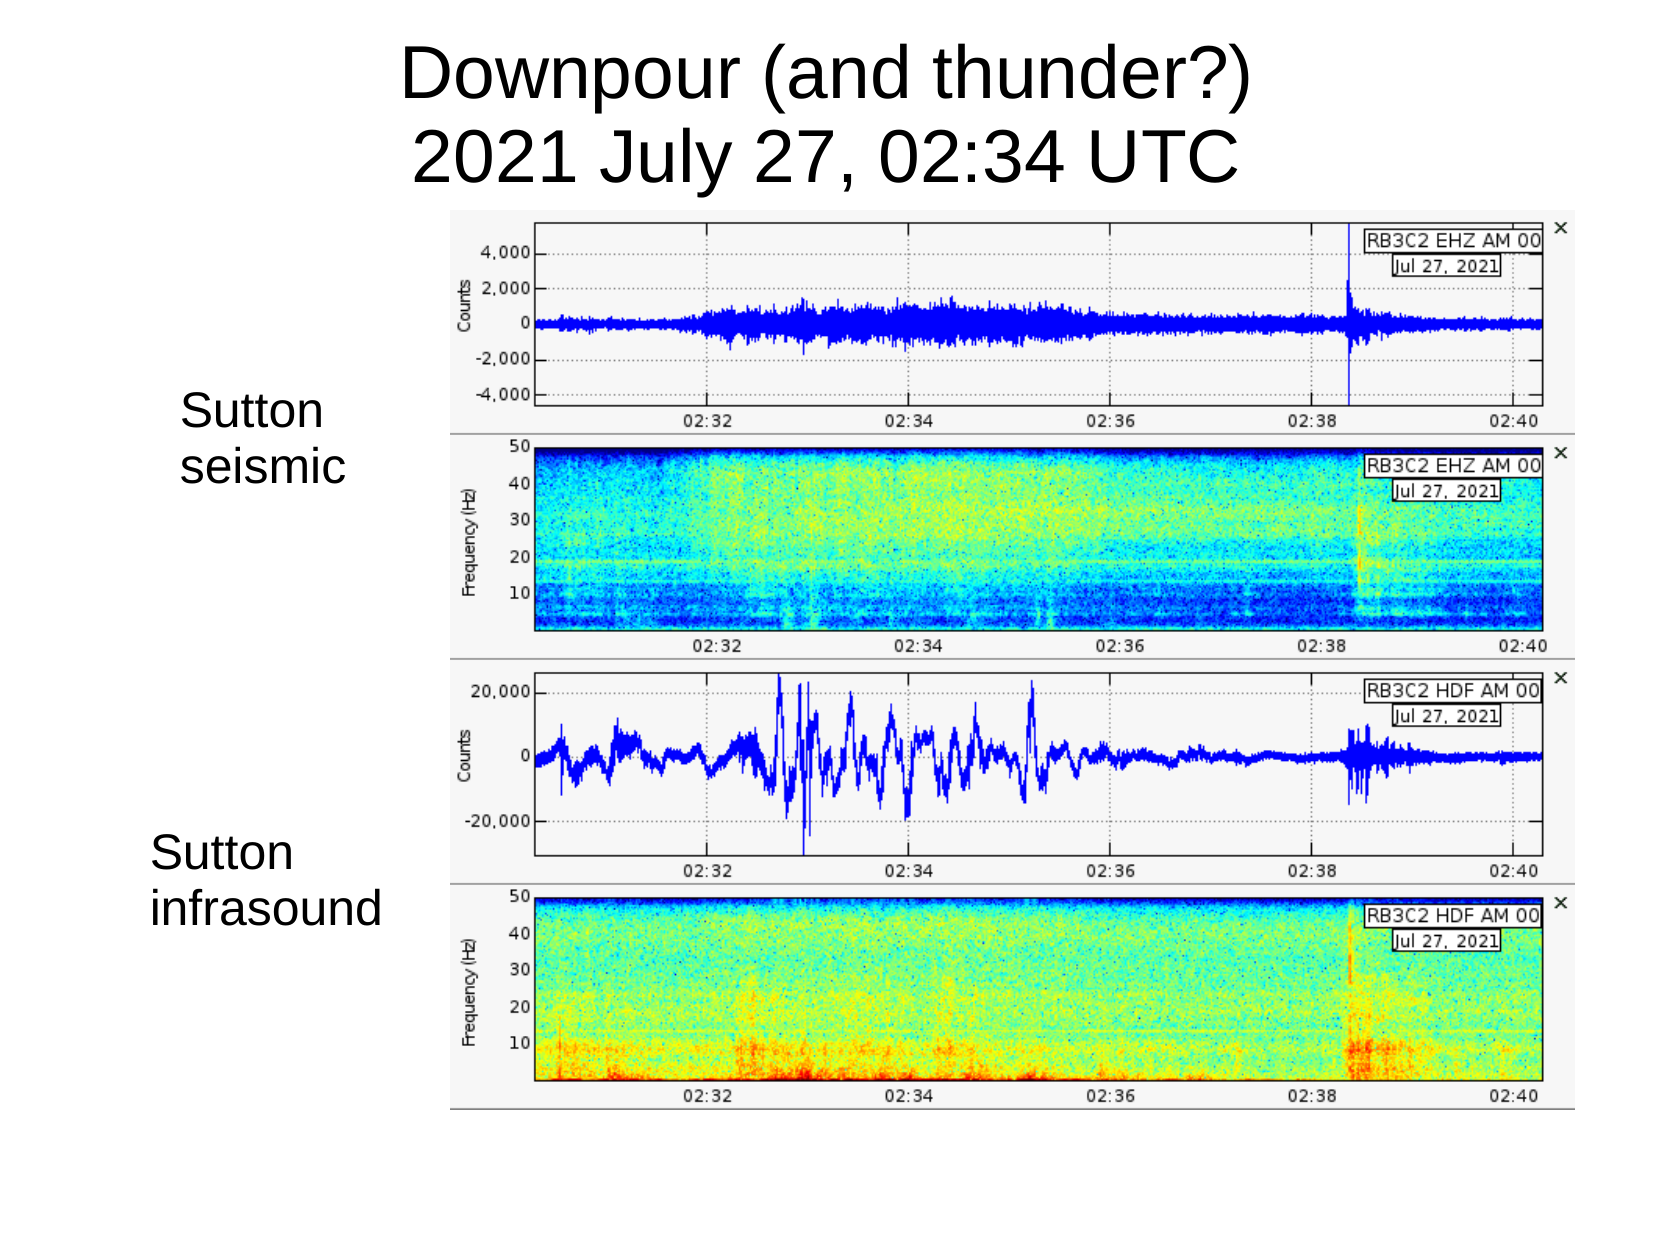

# Downpour (and thunder?) 2021 July 27, 02:34 UTC
Sutton
seismic
Sutton infrasound